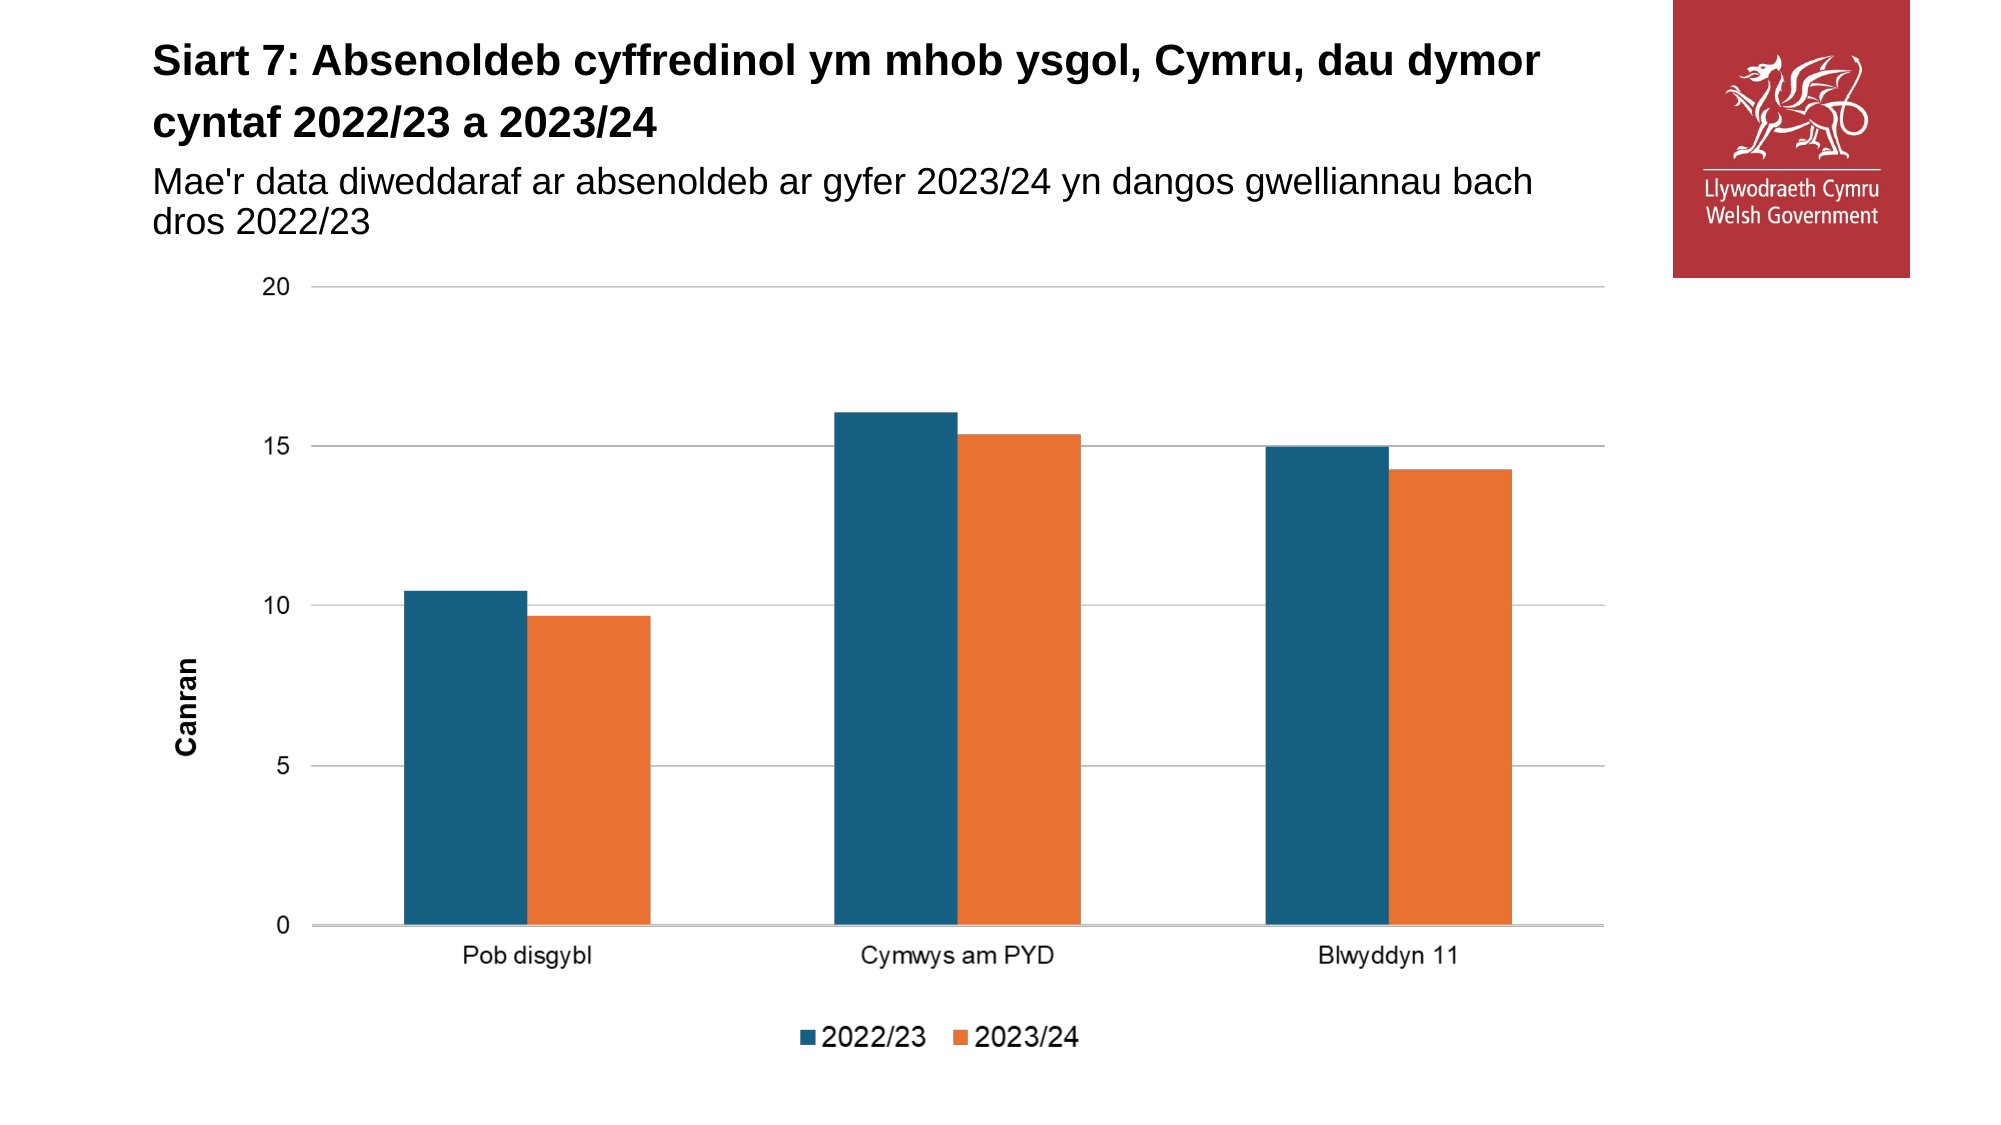

Siart 7: Absenoldeb cyffredinol ym mhob ysgol, Cymru, dau dymor cyntaf 2022/23 a 2023/24
# Mae'r data diweddaraf ar absenoldeb ar gyfer 2023/24 yn dangos gwelliannau bach dros 2022/23